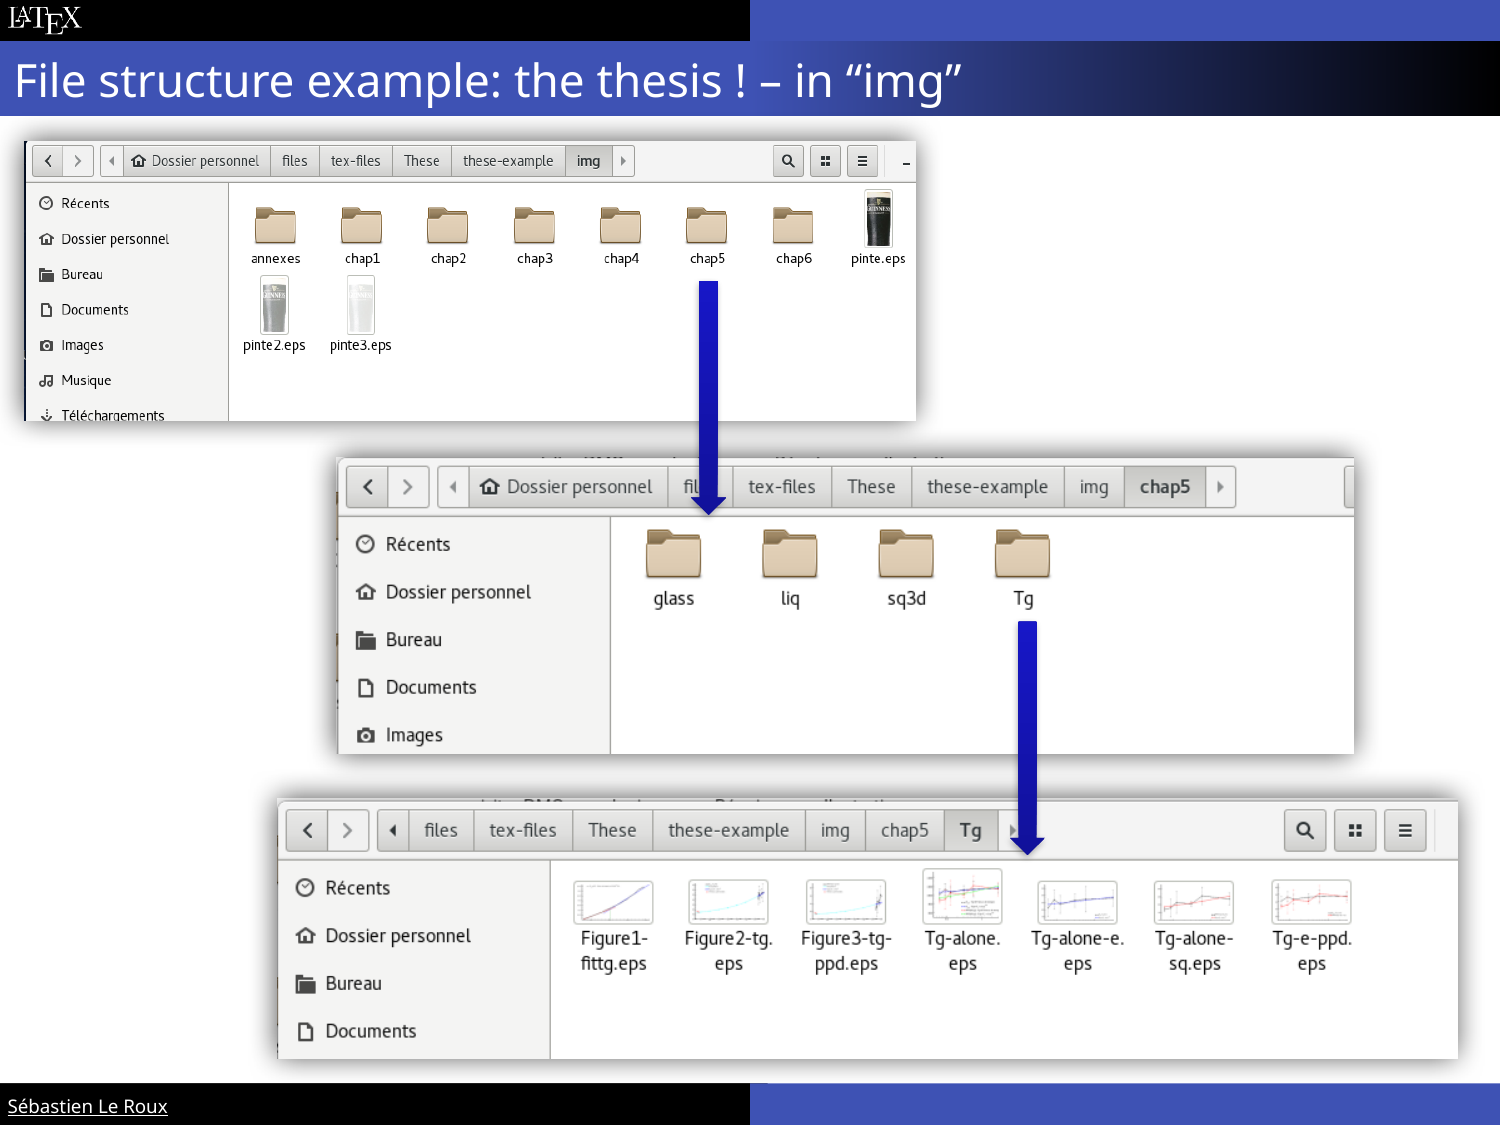

# File structure example: the thesis ! – in “img”